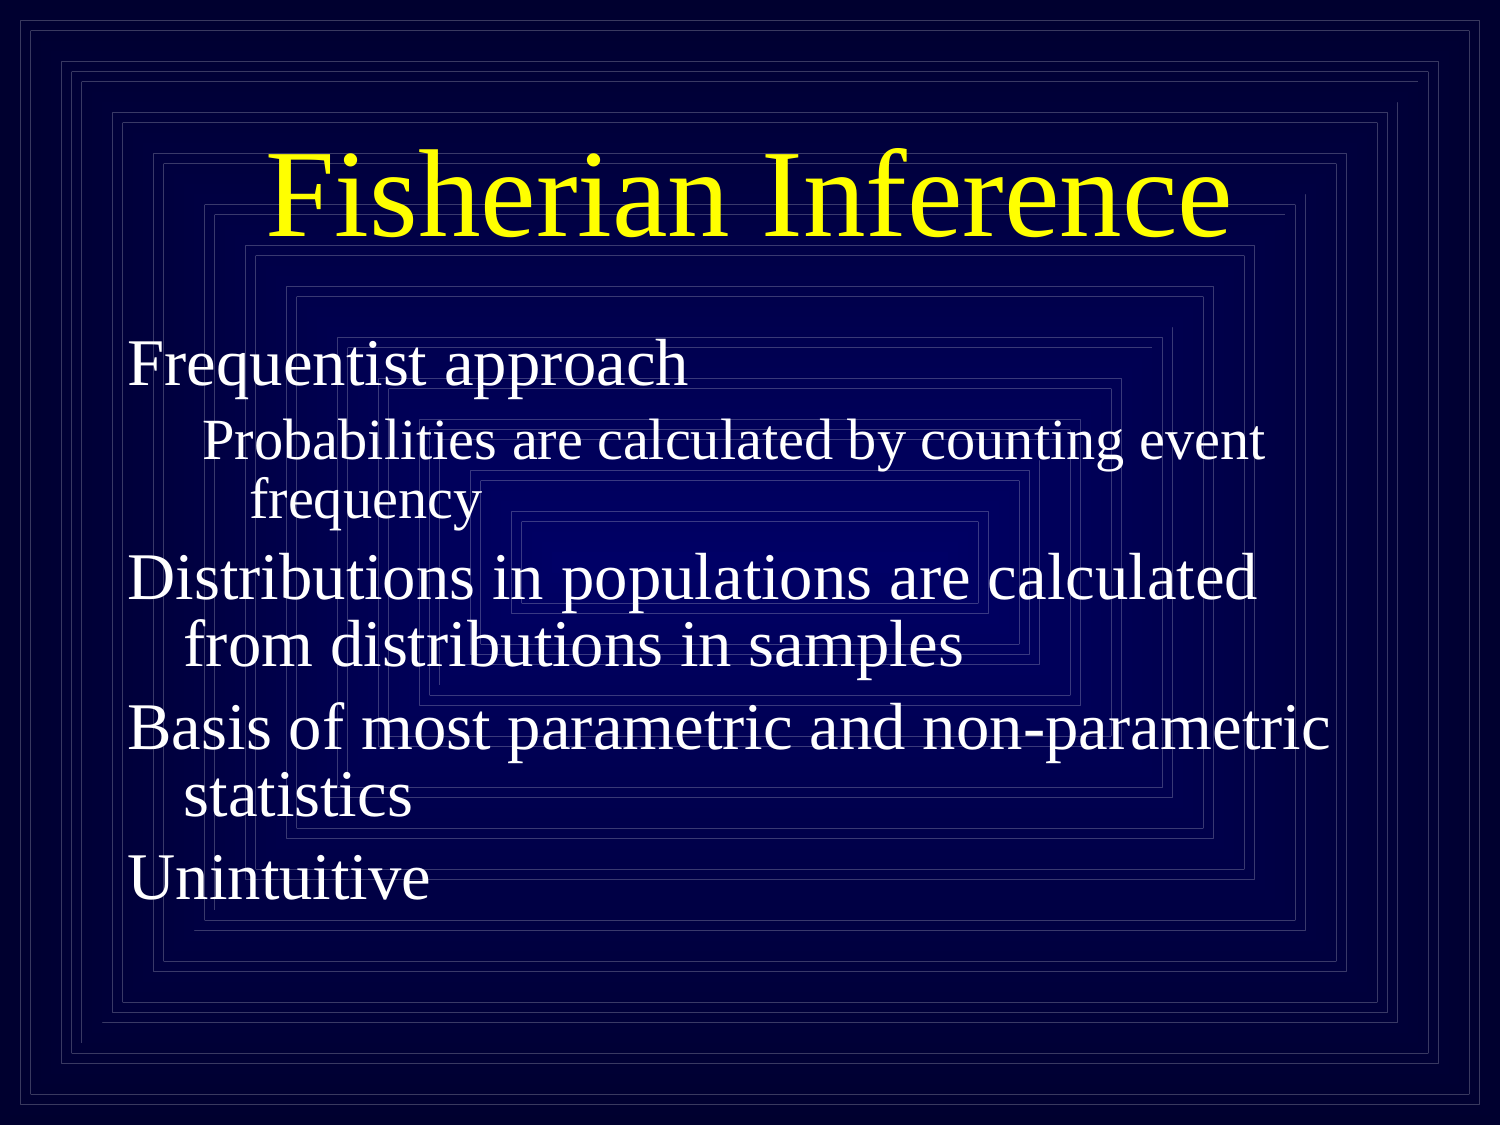

# Fisherian Inference
Frequentist approach
Probabilities are calculated by counting event frequency
Distributions in populations are calculated from distributions in samples
Basis of most parametric and non-parametric statistics
Unintuitive